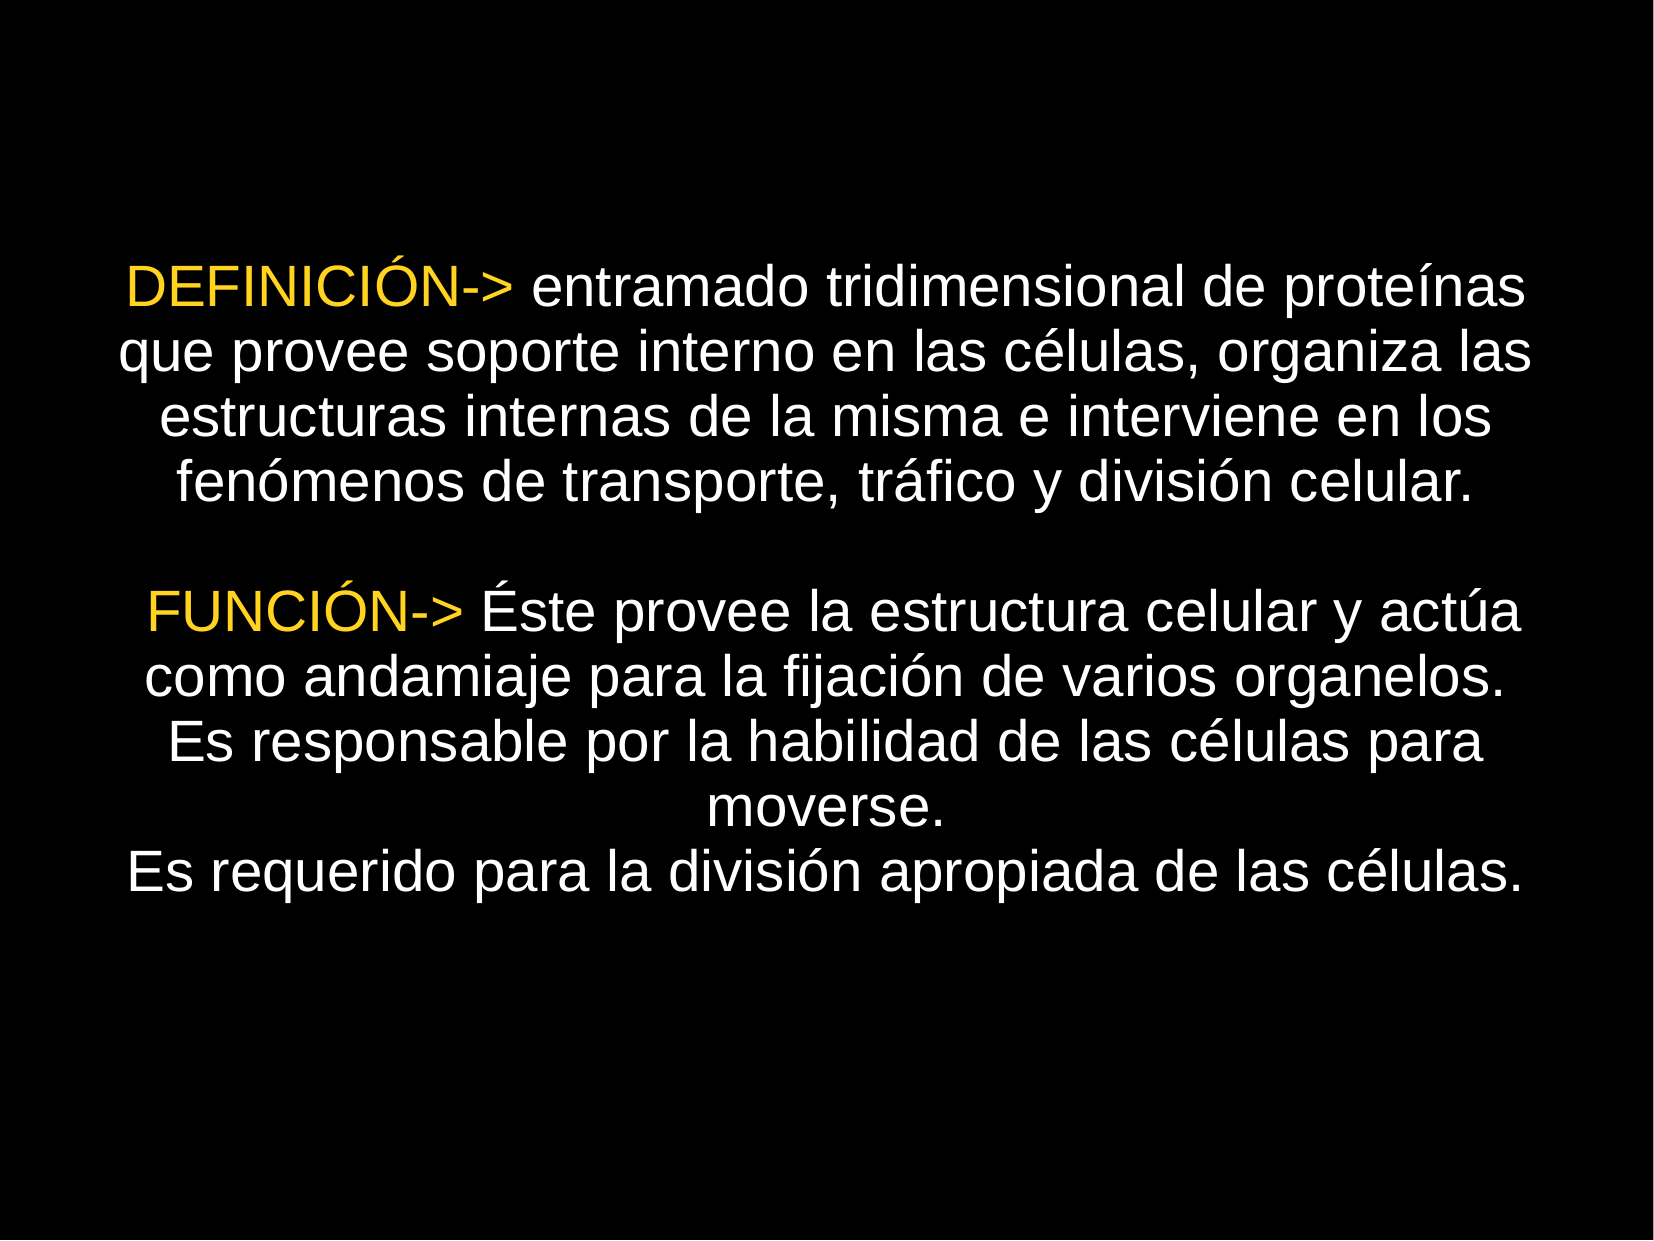

# DEFINICIÓN-> entramado tridimensional de proteínas que provee soporte interno en las células, organiza las estructuras internas de la misma e interviene en los fenómenos de transporte, tráfico y división celular.
 FUNCIÓN-> Éste provee la estructura celular y actúa como andamiaje para la fijación de varios organelos.
Es responsable por la habilidad de las células para moverse.
Es requerido para la división apropiada de las células.